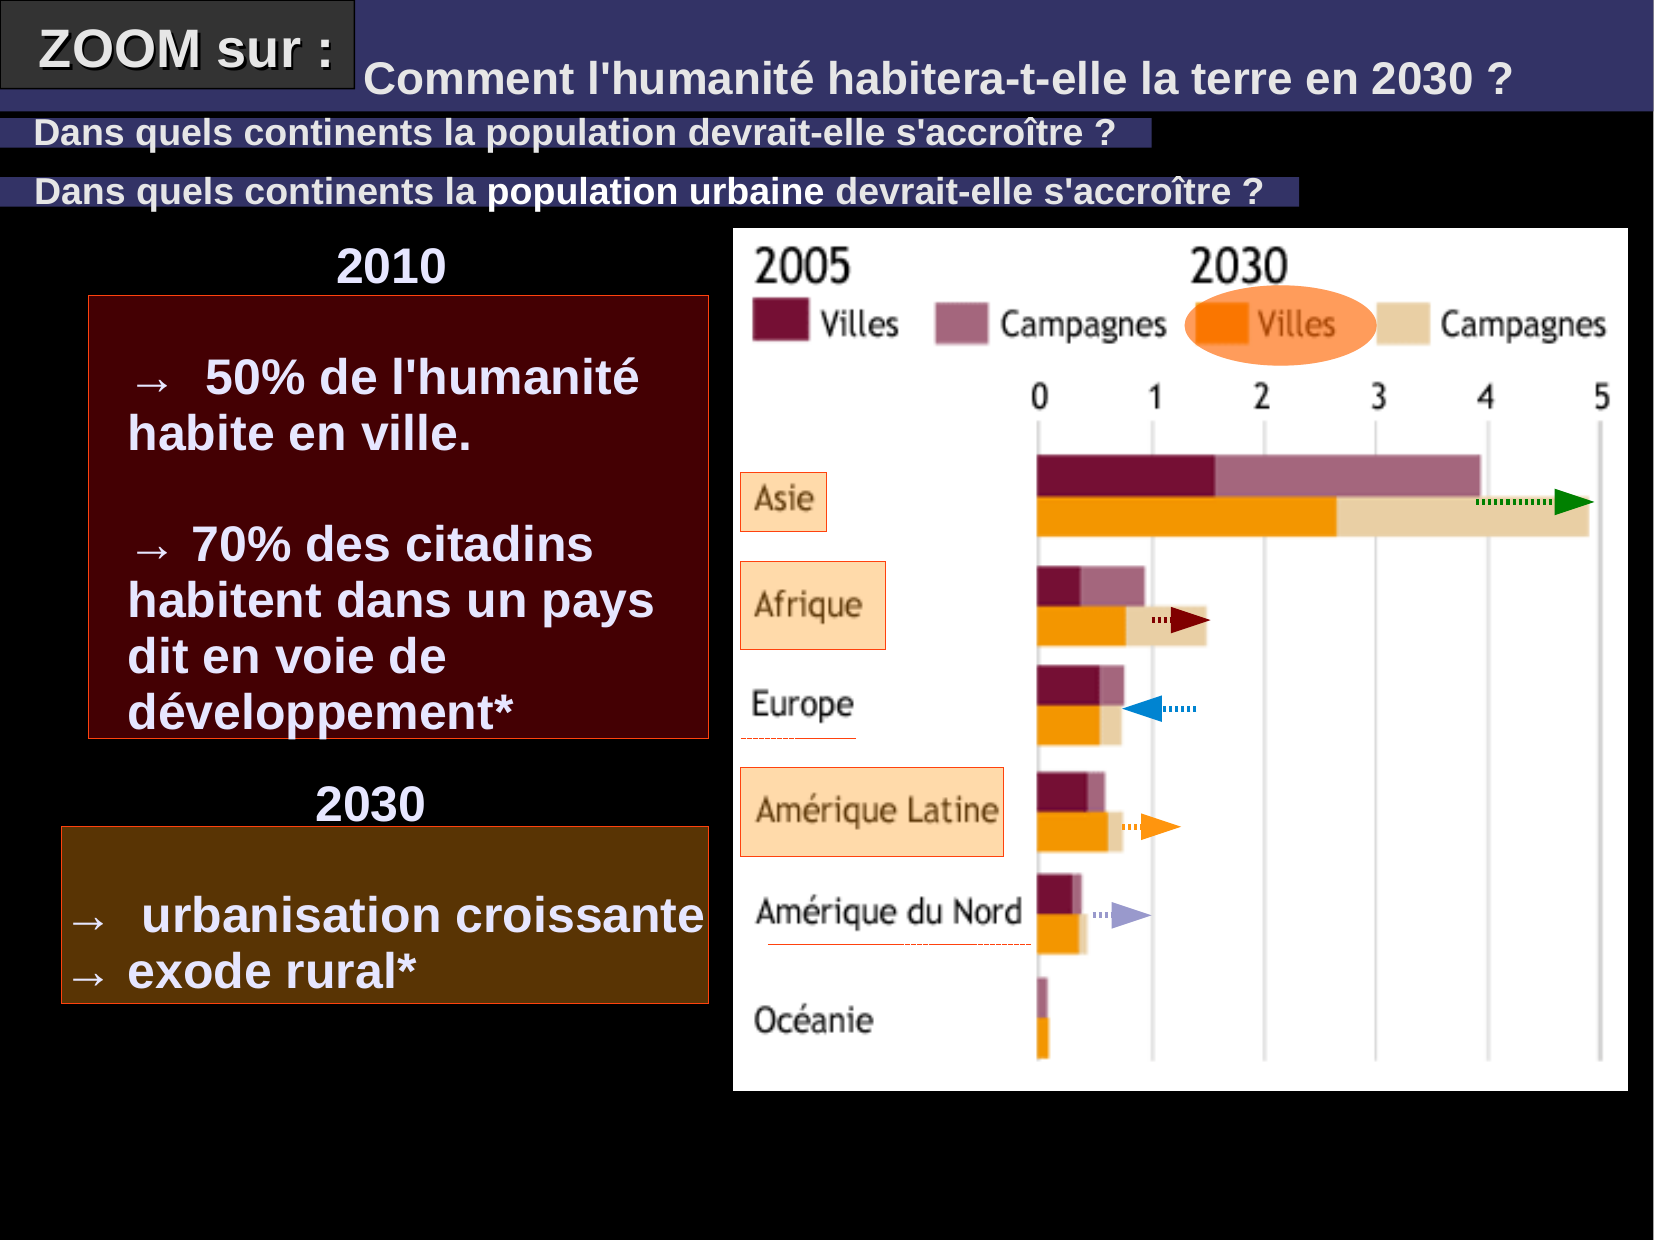

ZOOM sur :
			Comment l'humanité habitera-t-elle la terre en 2030 ?
Dans quels continents la population devrait-elle s'accroître ?
Dans quels continents la population urbaine devrait-elle s'accroître ?
2010
→ 50% de l'humanité
habite en ville.
→ 70% des citadins
habitent dans un pays
dit en voie de
développement*
2030
→ urbanisation croissante
→ exode rural*